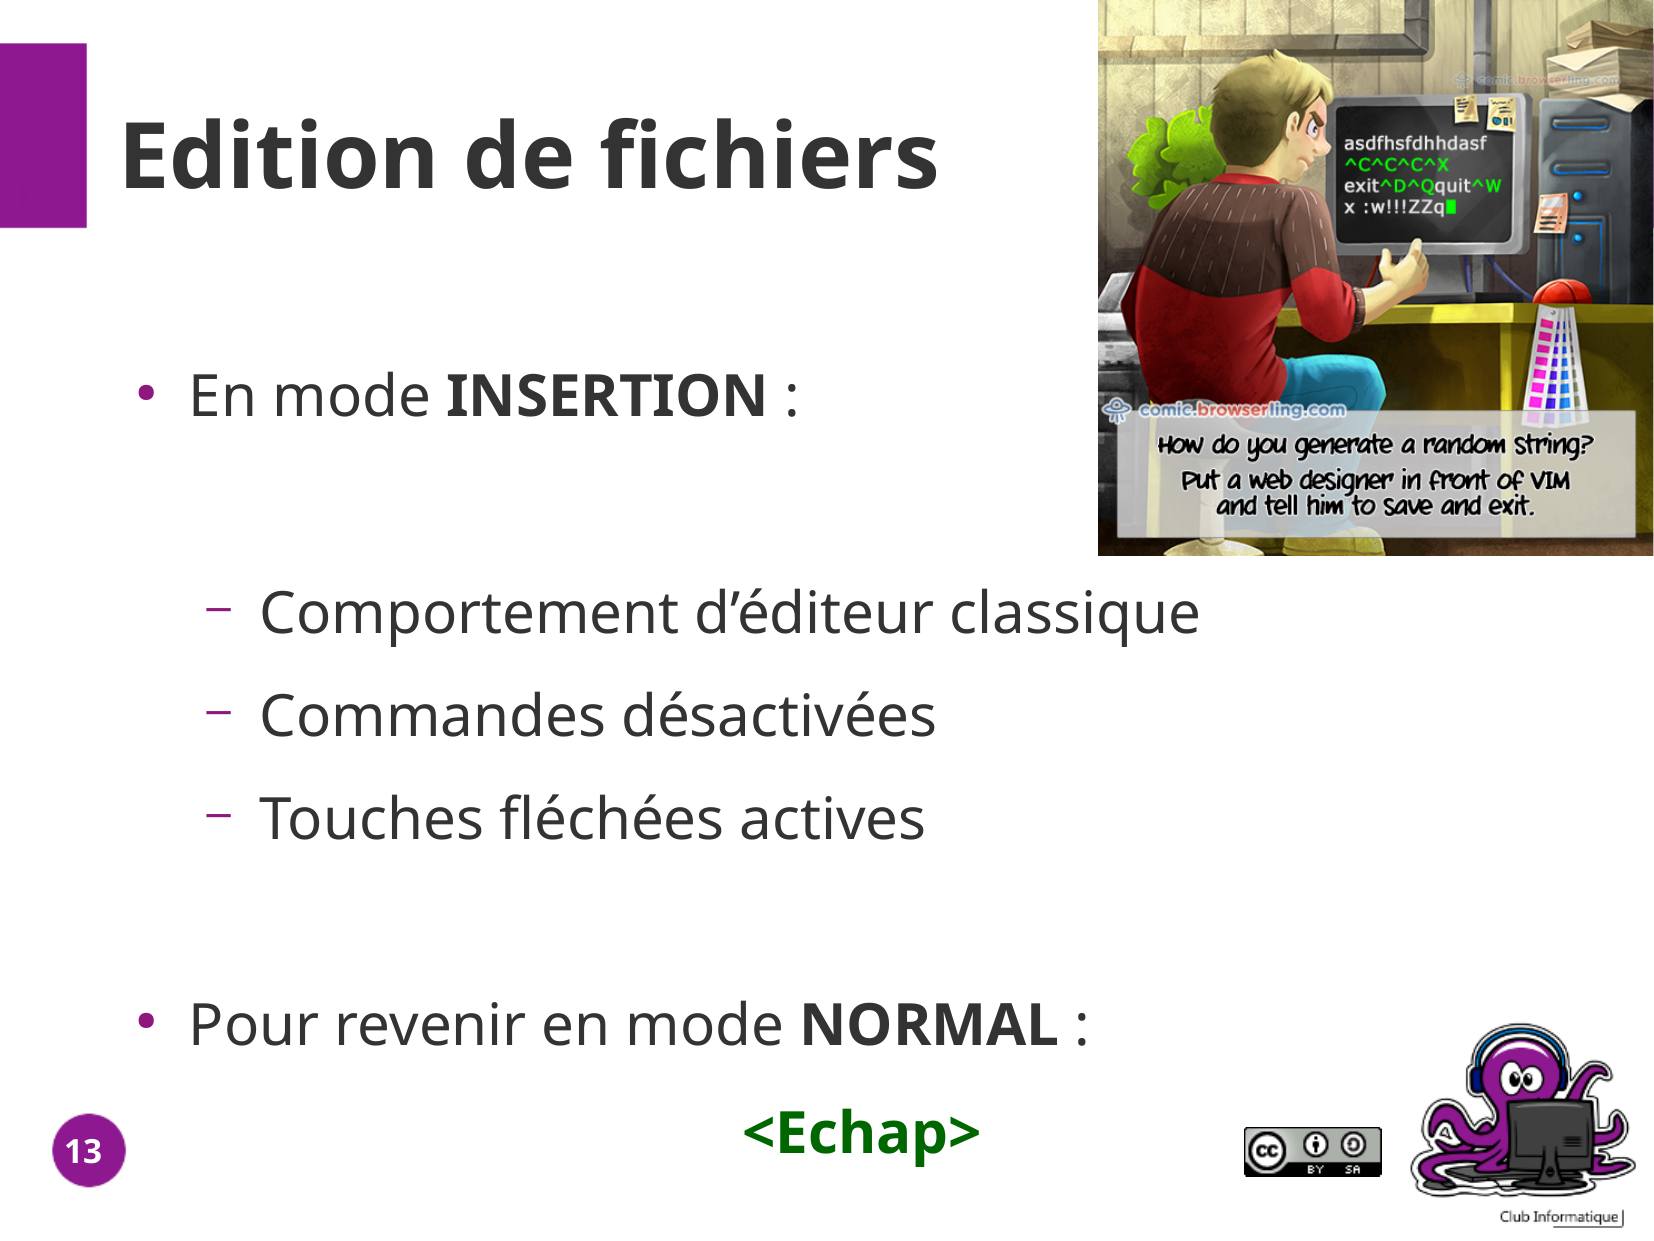

# Edition de fichiers
En mode INSERTION :
Comportement d’éditeur classique
Commandes désactivées
Touches fléchées actives
Pour revenir en mode NORMAL :
<Echap>
13